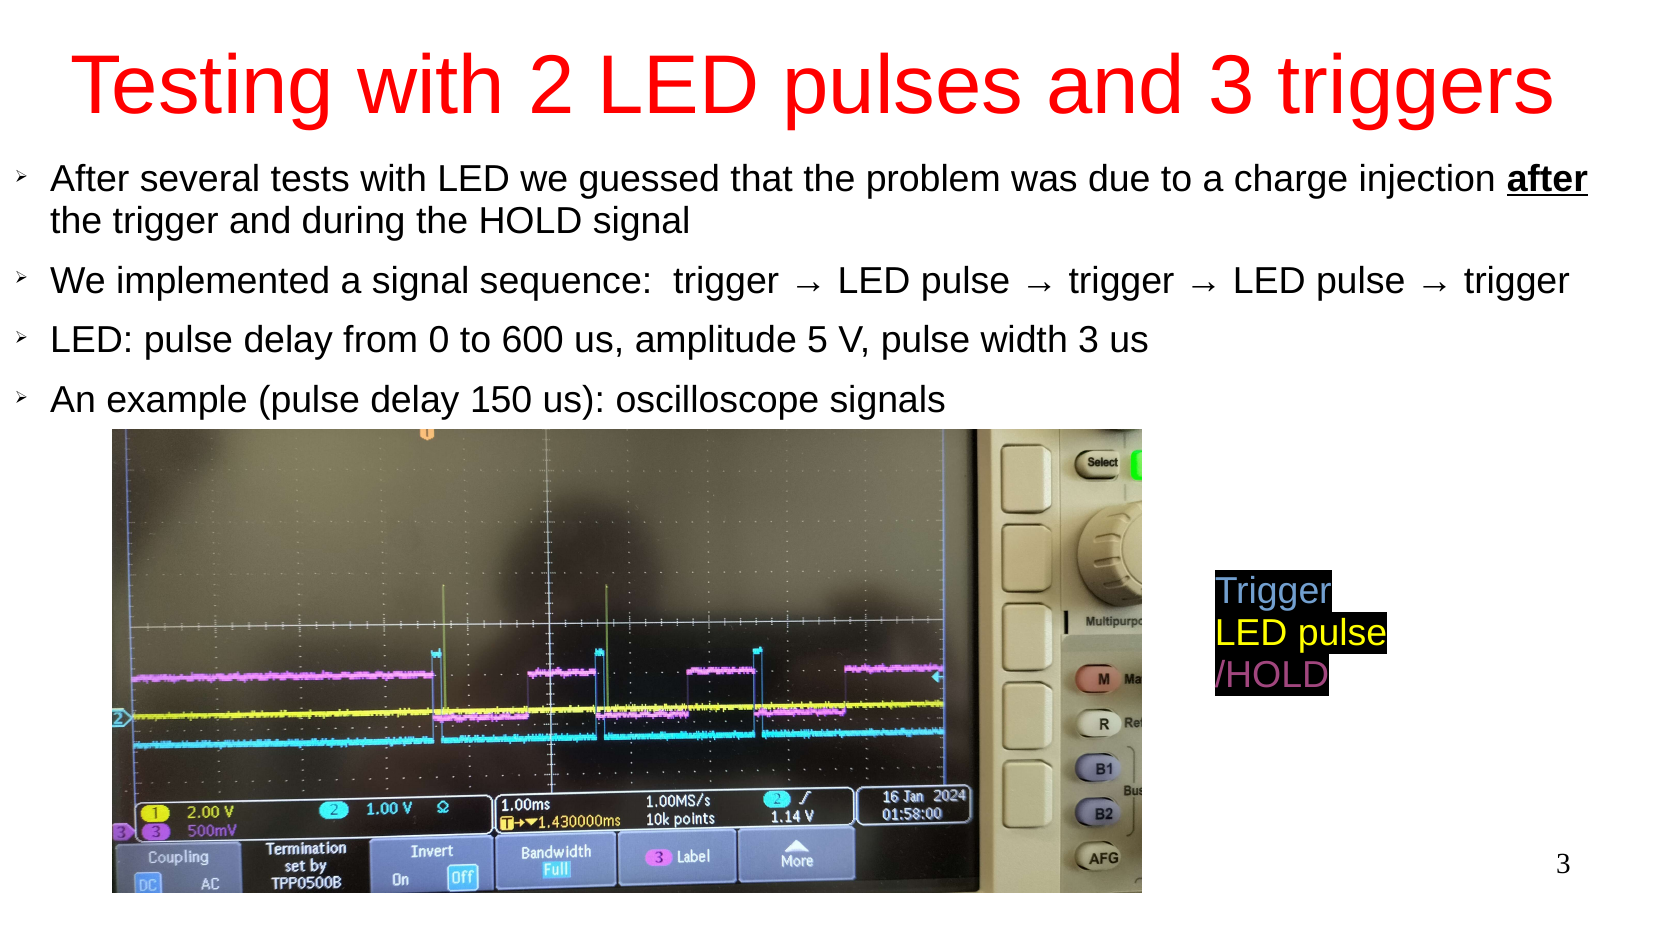

# Testing with 2 LED pulses and 3 triggers
After several tests with LED we guessed that the problem was due to a charge injection after the trigger and during the HOLD signal
We implemented a signal sequence: trigger → LED pulse → trigger → LED pulse → trigger
LED: pulse delay from 0 to 600 us, amplitude 5 V, pulse width 3 us
An example (pulse delay 150 us): oscilloscope signals
Trigger
LED pulse
/HOLD
3